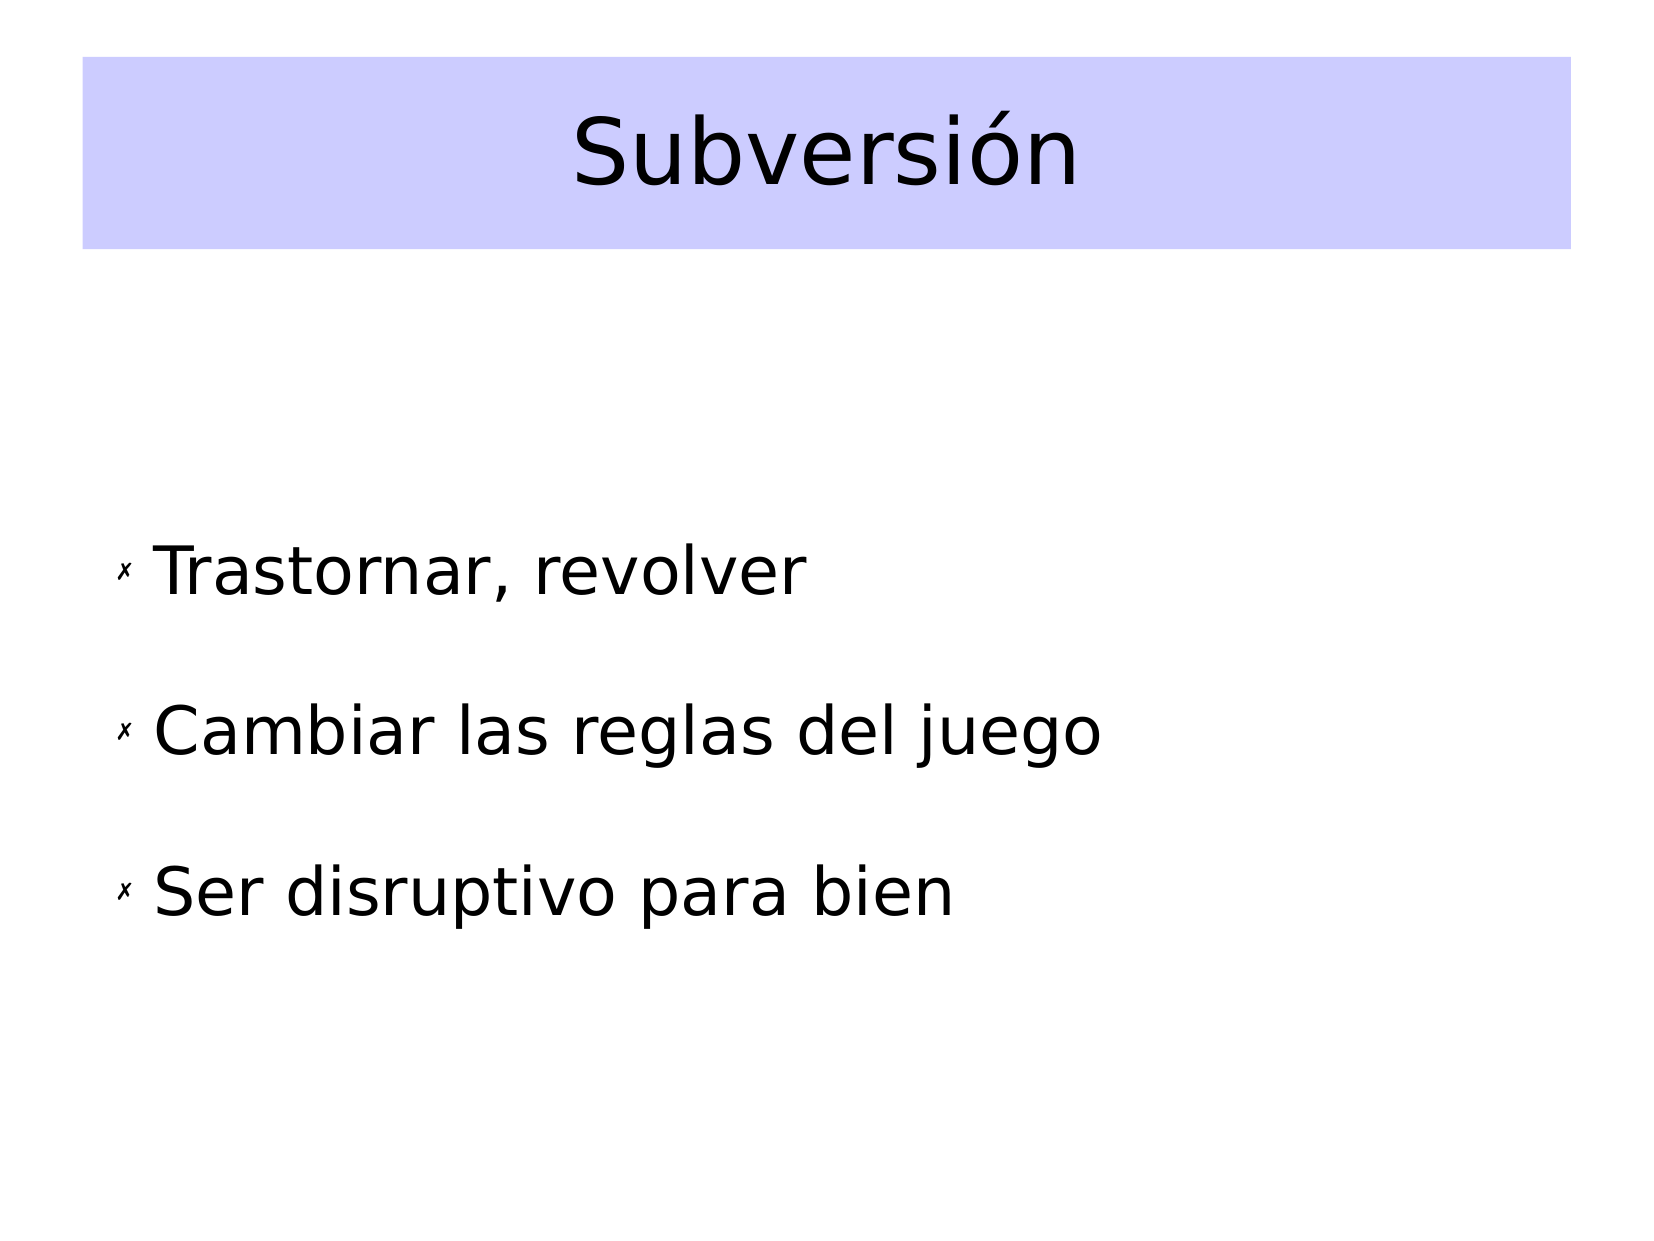

Subversión
# Trastornar, revolver
Cambiar las reglas del juego
Ser disruptivo para bien